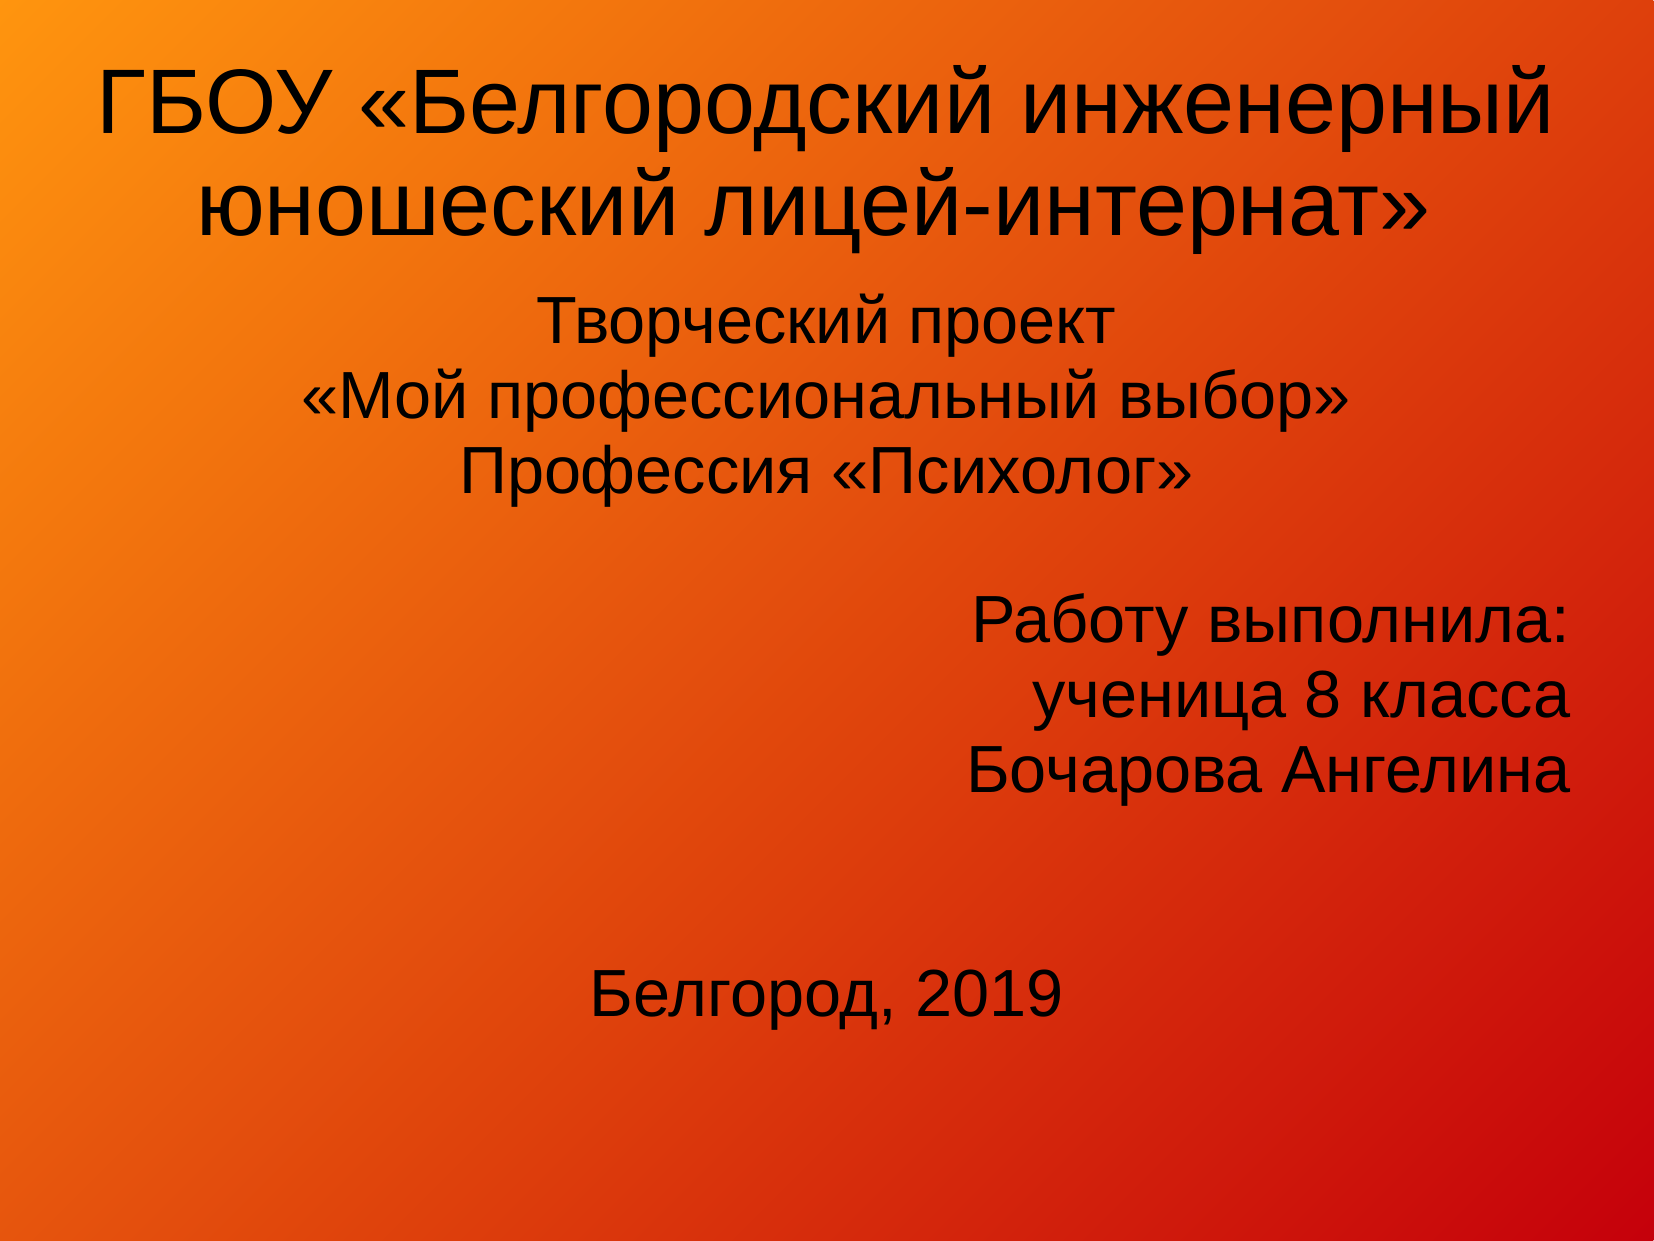

# ГБОУ «Белгородский инженерный юношеский лицей-интернат»
Творческий проект
«Мой профессиональный выбор»
Профессия «Психолог»
Работу выполнила:
ученица 8 класса
Бочарова Ангелина
Белгород, 2019